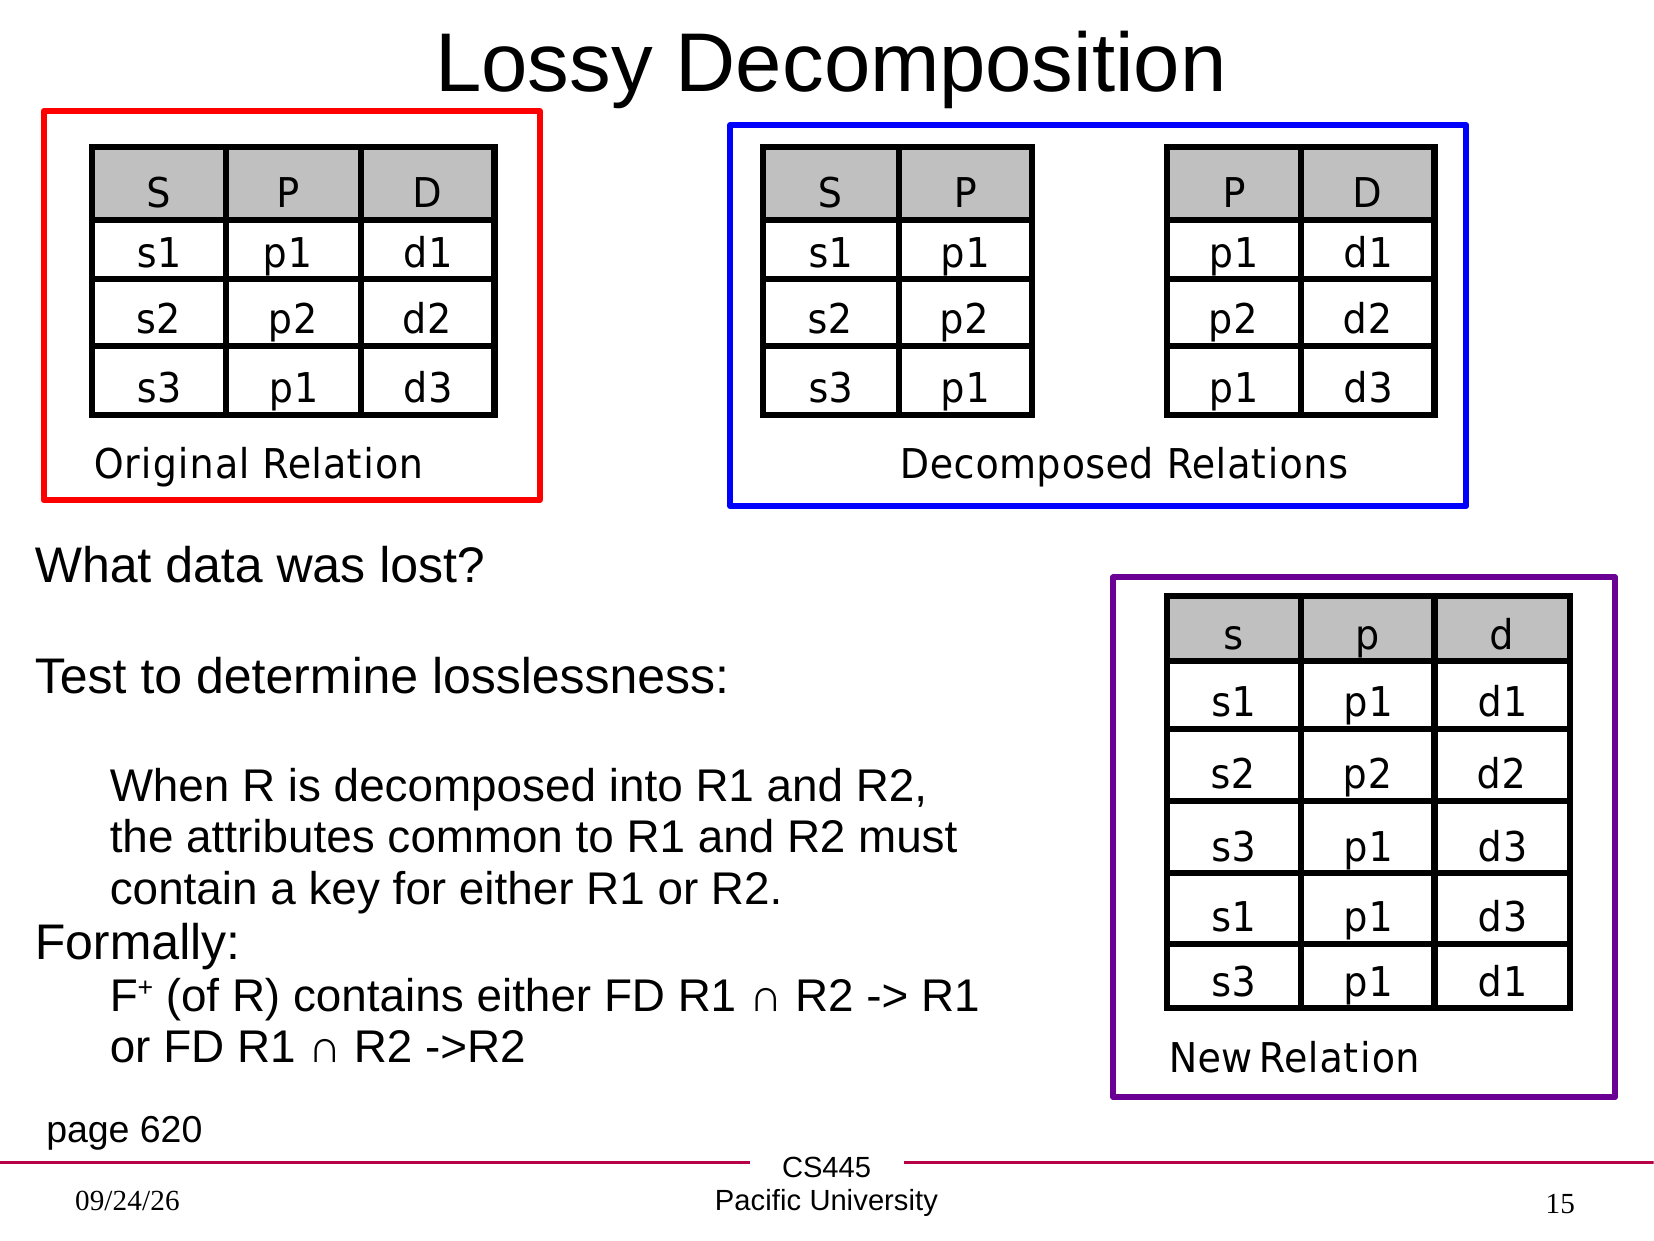

# Lossy Decomposition
What data was lost?
Test to determine losslessness:
	When R is decomposed into R1 and R2,
	the attributes common to R1 and R2 must
	contain a key for either R1 or R2.
Formally:
	F+ (of R) contains either FD R1 ∩ R2 -> R1
	or FD R1 ∩ R2 ->R2
page 620